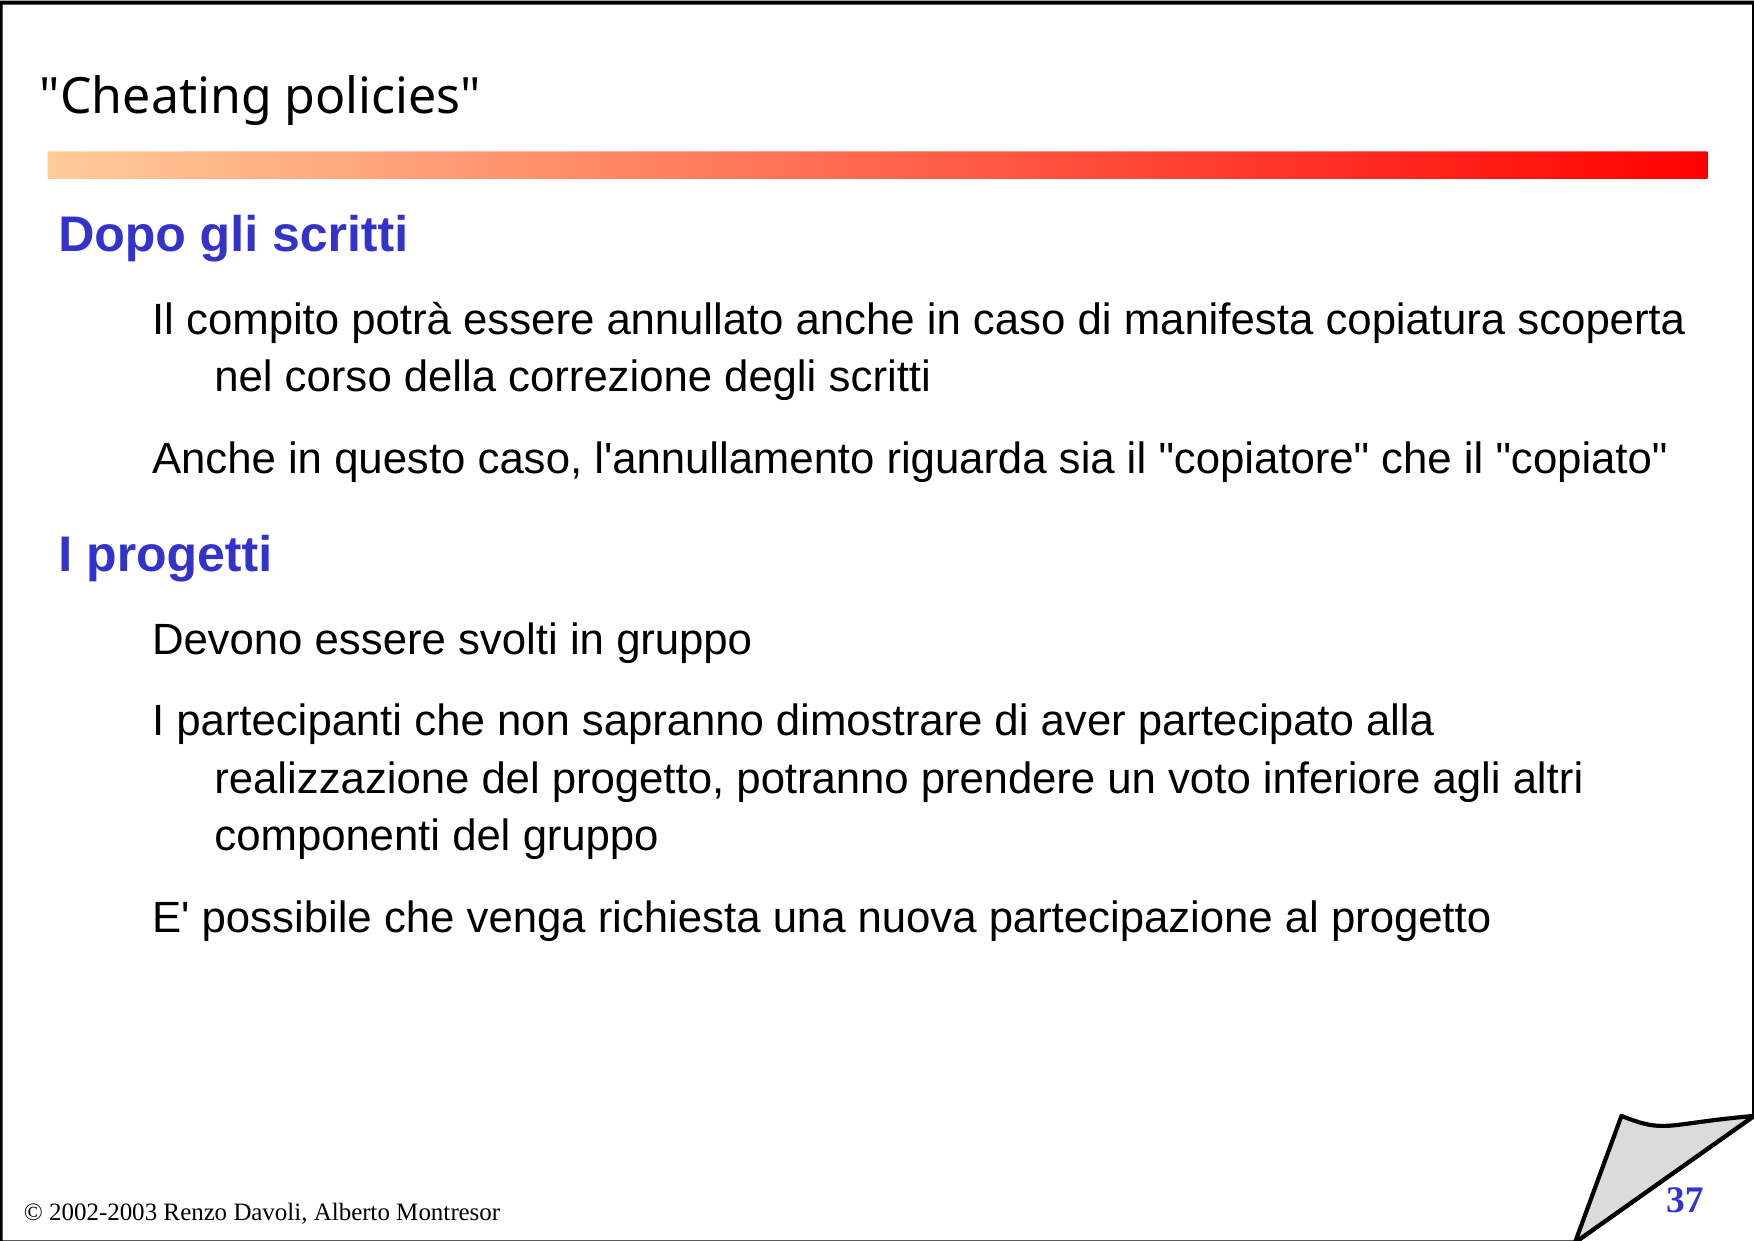

# "Cheating policies"
Dopo gli scritti
Il compito potrà essere annullato anche in caso di manifesta copiatura scoperta nel corso della correzione degli scritti
Anche in questo caso, l'annullamento riguarda sia il "copiatore" che il "copiato"
I progetti
Devono essere svolti in gruppo
I partecipanti che non sapranno dimostrare di aver partecipato alla realizzazione del progetto, potranno prendere un voto inferiore agli altri componenti del gruppo
E' possibile che venga richiesta una nuova partecipazione al progetto